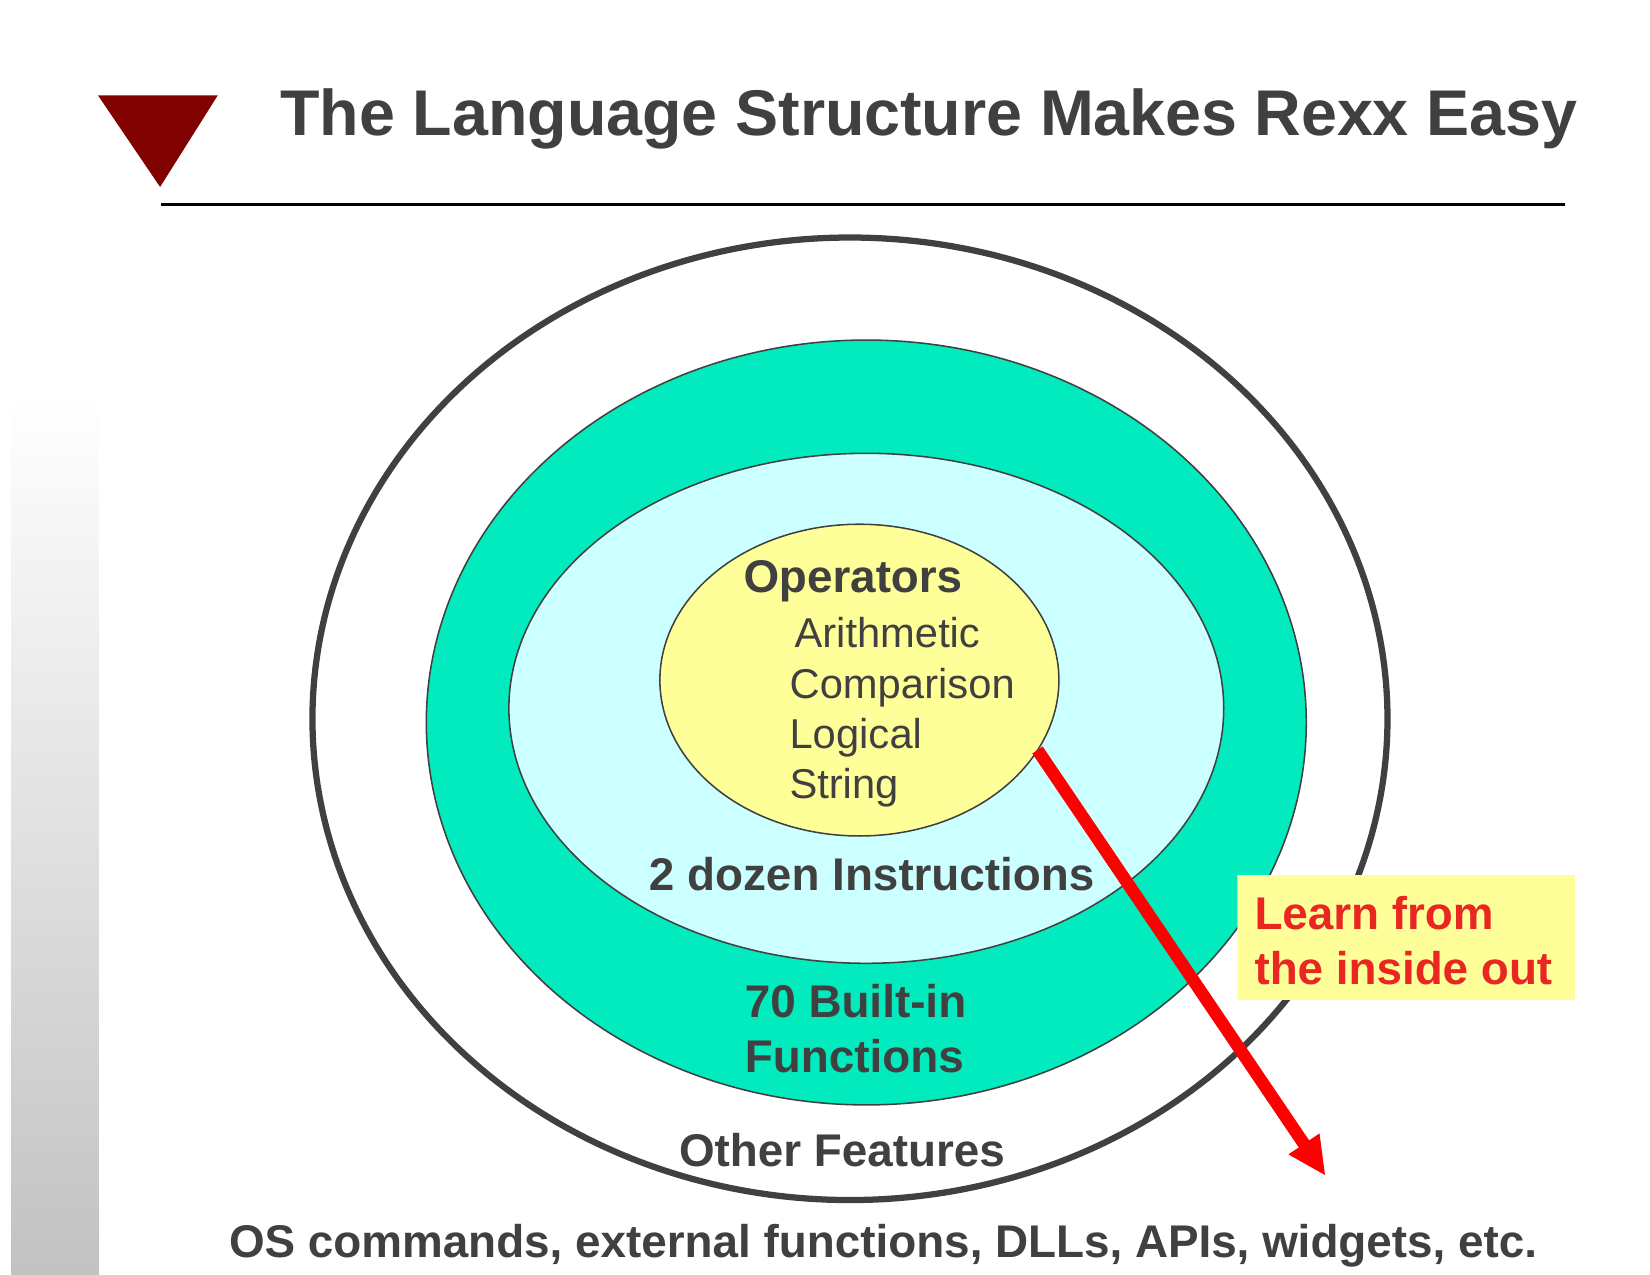

The Language Structure Makes Rexx Easy
Operators
 Arithmetic
 Comparison
 Logical
 String
2 dozen Instructions
Learn from
the inside out
70 Built-in
Functions
Other Features
OS commands, external functions, DLLs, APIs, widgets, etc.